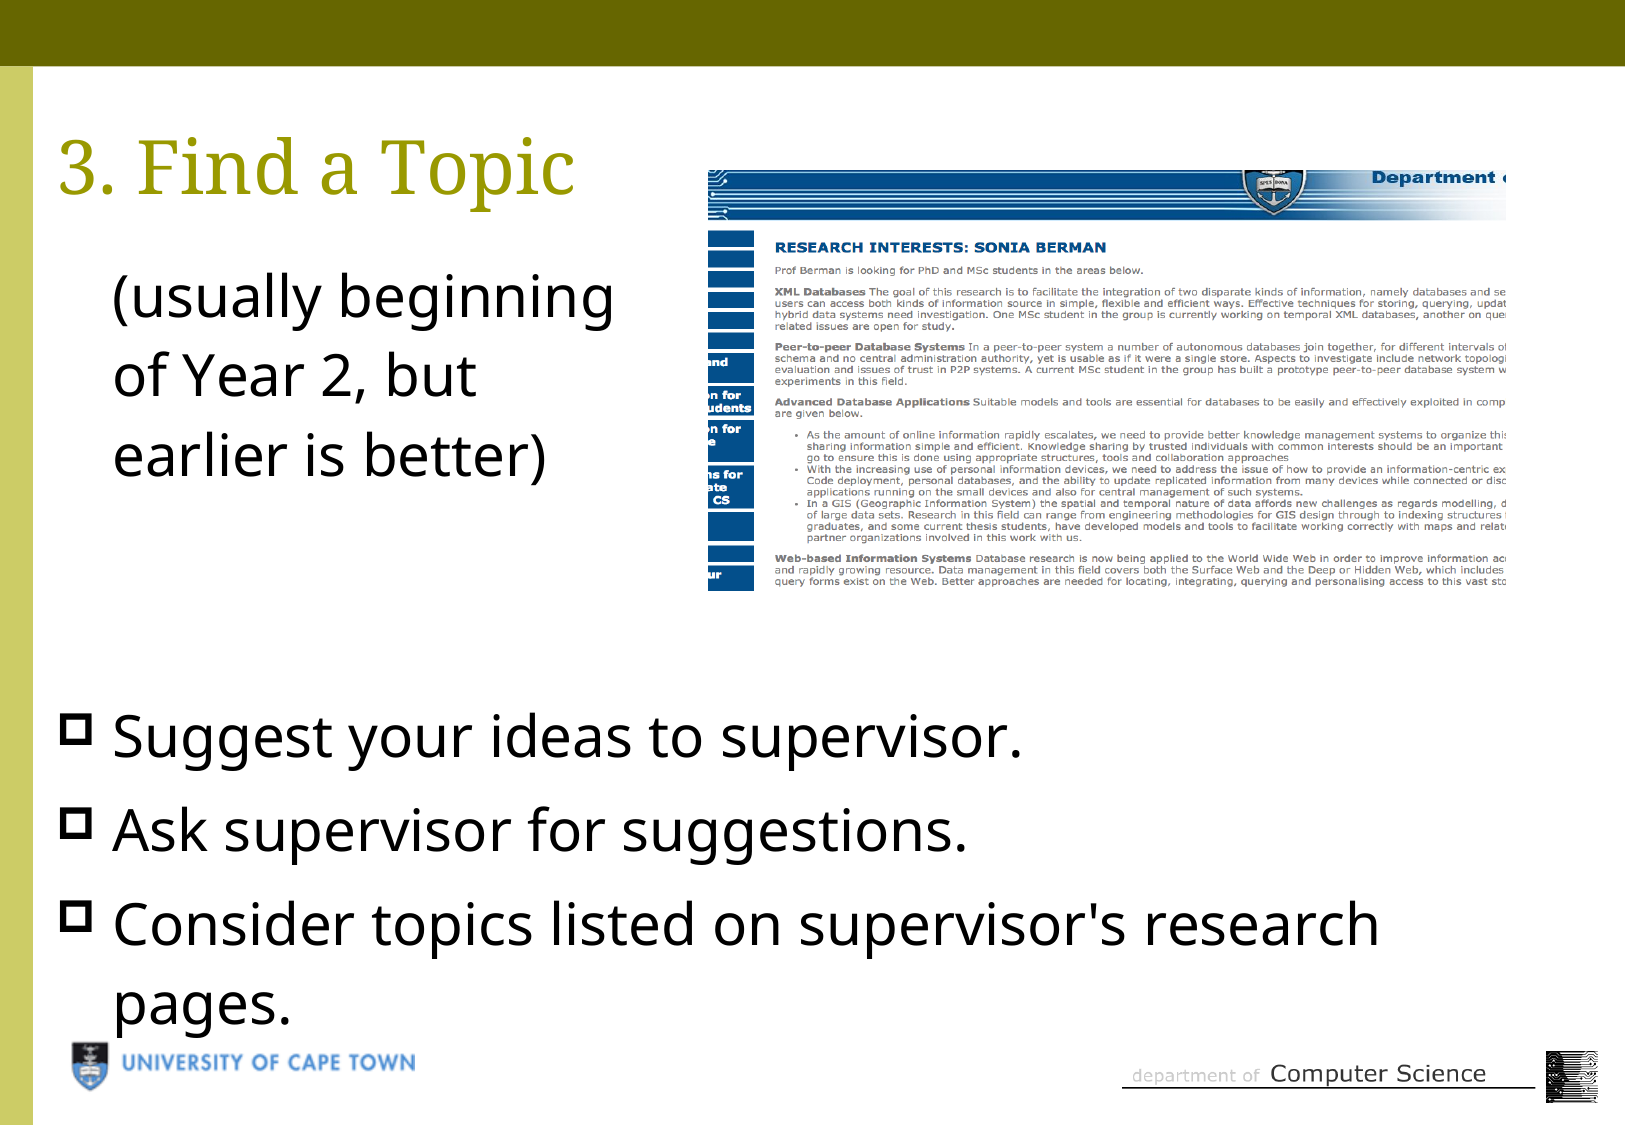

# 3. Find a Topic
(usually beginning
of Year 2, but
earlier is better)
Suggest your ideas to supervisor.
Ask supervisor for suggestions.
Consider topics listed on supervisor's research pages.